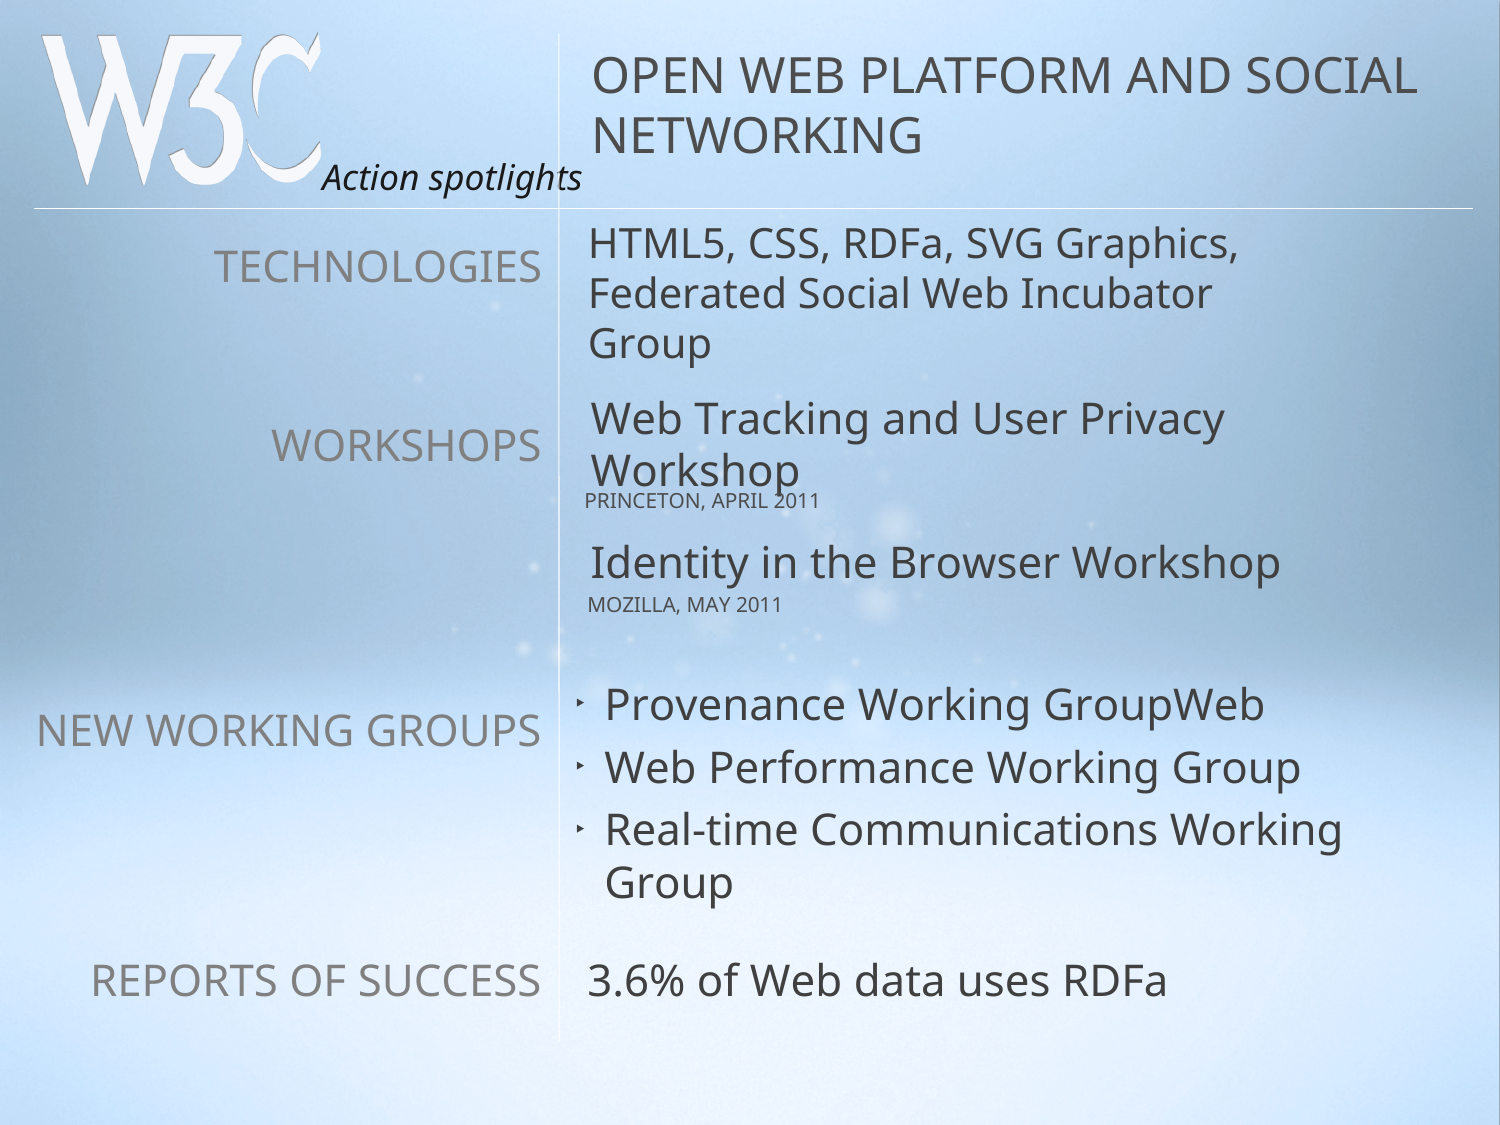

# OPEN WEB PLATFORM AND SOCIAL NETWORKING
Action spotlights
TECHNOLOGIES
HTML5, CSS, RDFa, SVG Graphics, Federated Social Web Incubator Group
WORKSHOPS
Web Tracking and User Privacy Workshop
PRINCETON, APRIL 2011
Identity in the Browser Workshop
MOZILLA, MAY 2011
NEW WORKING GROUPS
Provenance Working GroupWeb
Web Performance Working Group
Real-time Communications Working Group
REPORTS OF SUCCESS
3.6% of Web data uses RDFa